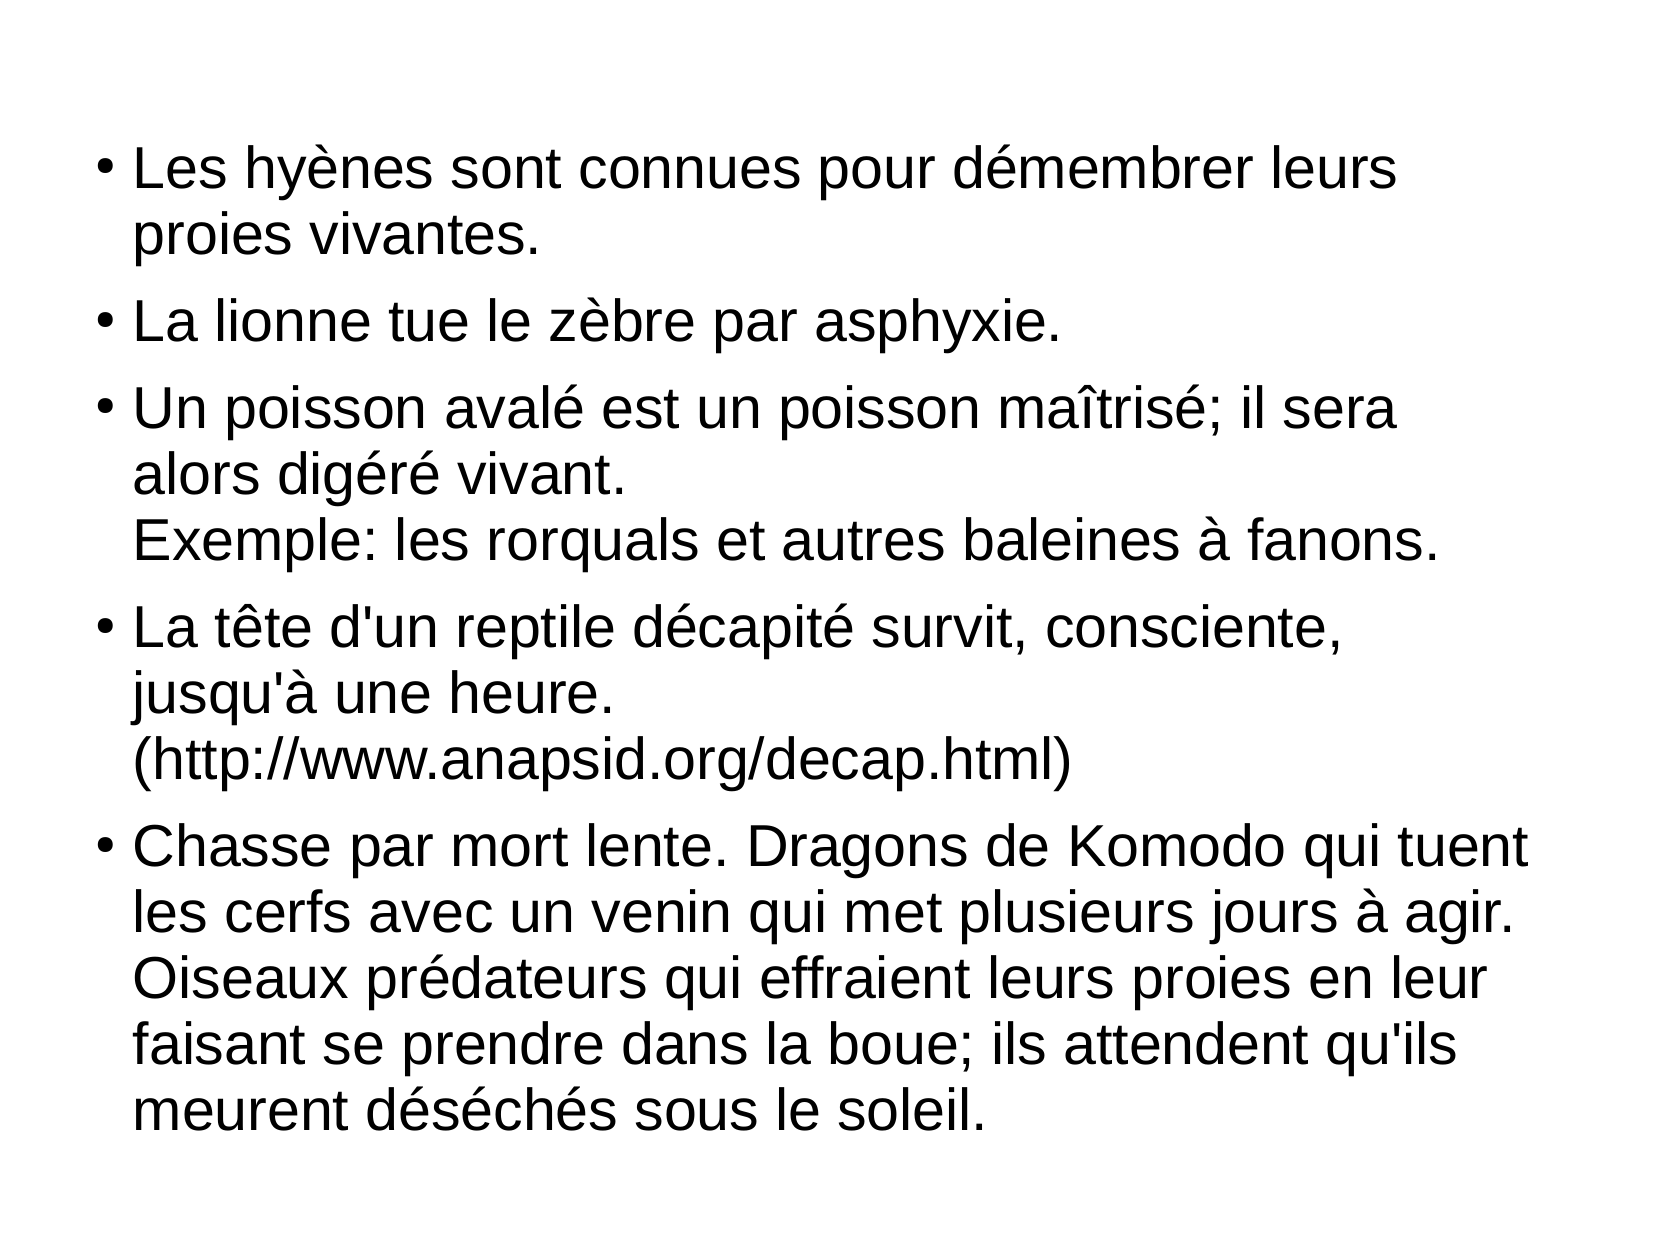

# Les hyènes sont connues pour démembrer leurs proies vivantes.
La lionne tue le zèbre par asphyxie.
Un poisson avalé est un poisson maîtrisé; il sera alors digéré vivant.
Exemple: les rorquals et autres baleines à fanons.
La tête d'un reptile décapité survit, consciente, jusqu'à une heure. (http://www.anapsid.org/decap.html)
Chasse par mort lente. Dragons de Komodo qui tuent les cerfs avec un venin qui met plusieurs jours à agir. Oiseaux prédateurs qui effraient leurs proies en leur faisant se prendre dans la boue; ils attendent qu'ils meurent déséchés sous le soleil.